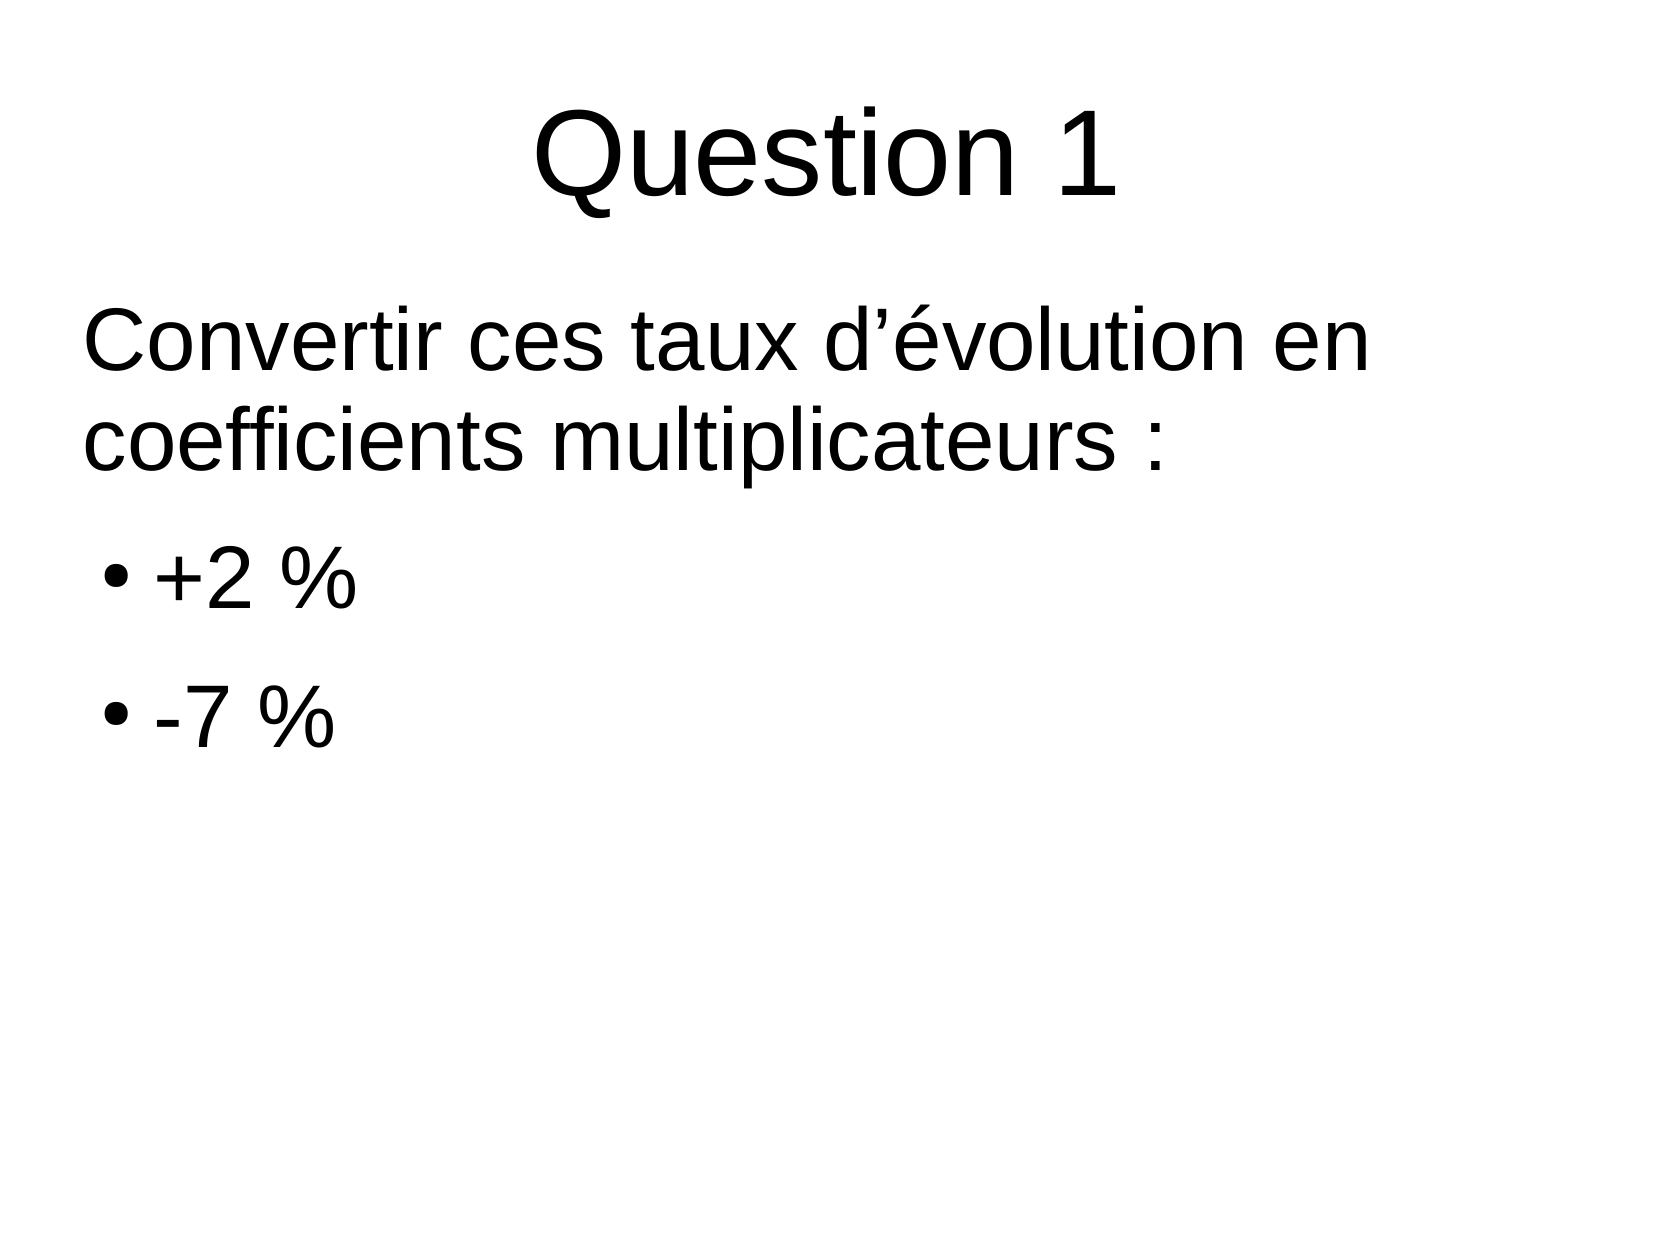

# Question 1
Convertir ces taux d’évolution en coefficients multiplicateurs :
+2 %
-7 %